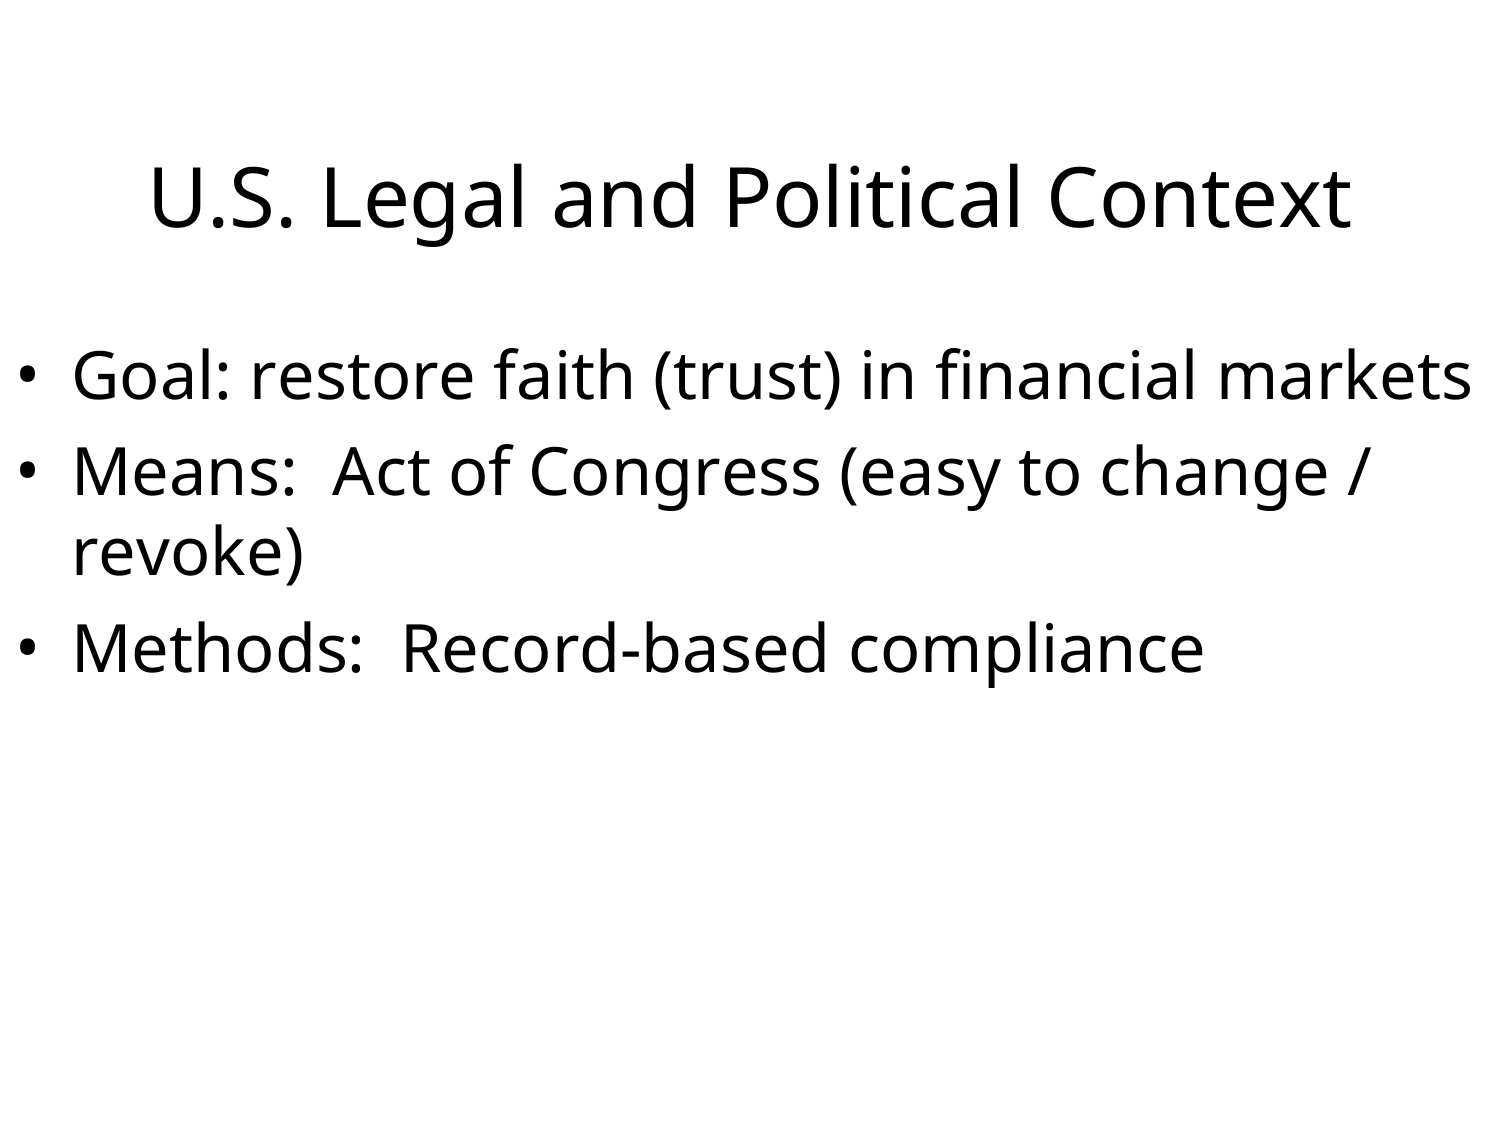

# U.S. Legal and Political Context
Goal: restore faith (trust) in financial markets
Means: Act of Congress (easy to change / revoke)
Methods: Record-based compliance